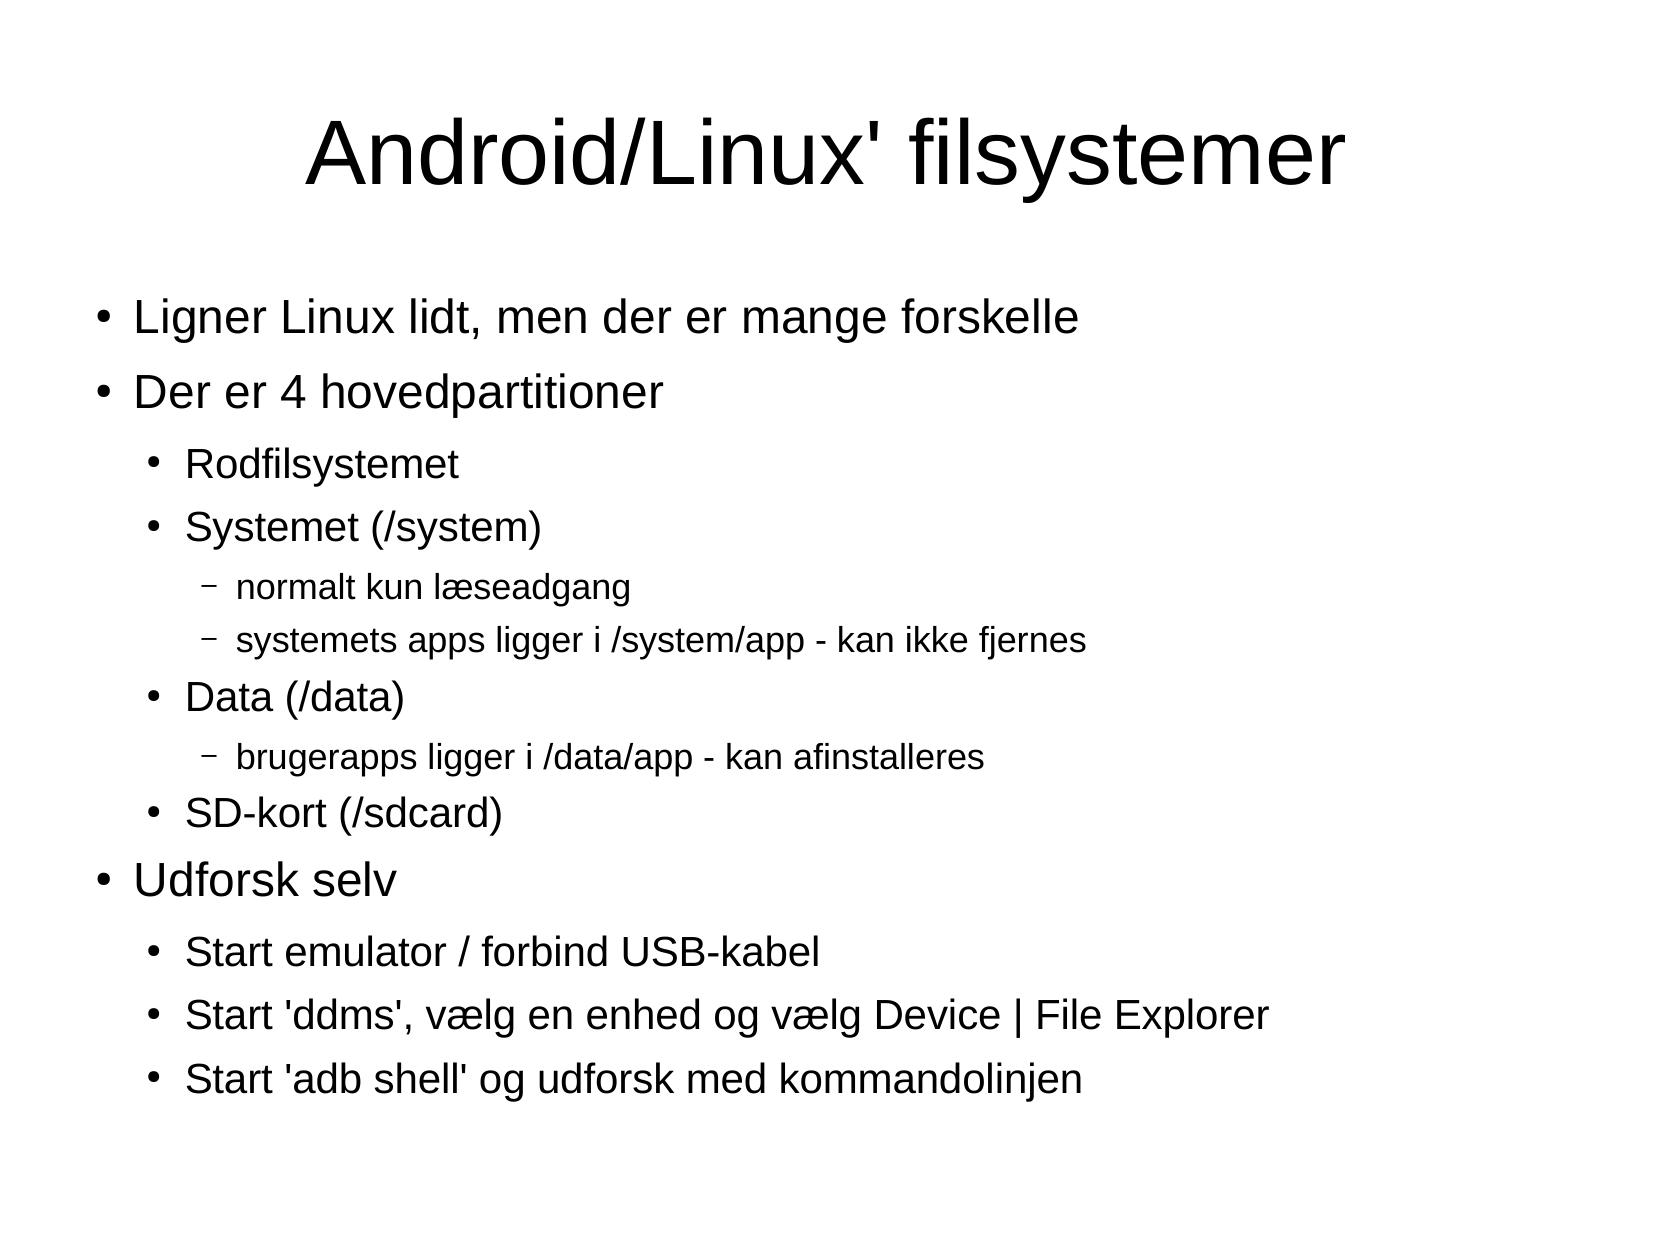

# Android/Linux' filsystemer
Ligner Linux lidt, men der er mange forskelle
Der er 4 hovedpartitioner
Rodfilsystemet
Systemet (/system)
normalt kun læseadgang
systemets apps ligger i /system/app - kan ikke fjernes
Data (/data)
brugerapps ligger i /data/app - kan afinstalleres
SD-kort (/sdcard)
Udforsk selv
Start emulator / forbind USB-kabel
Start 'ddms', vælg en enhed og vælg Device | File Explorer
Start 'adb shell' og udforsk med kommandolinjen